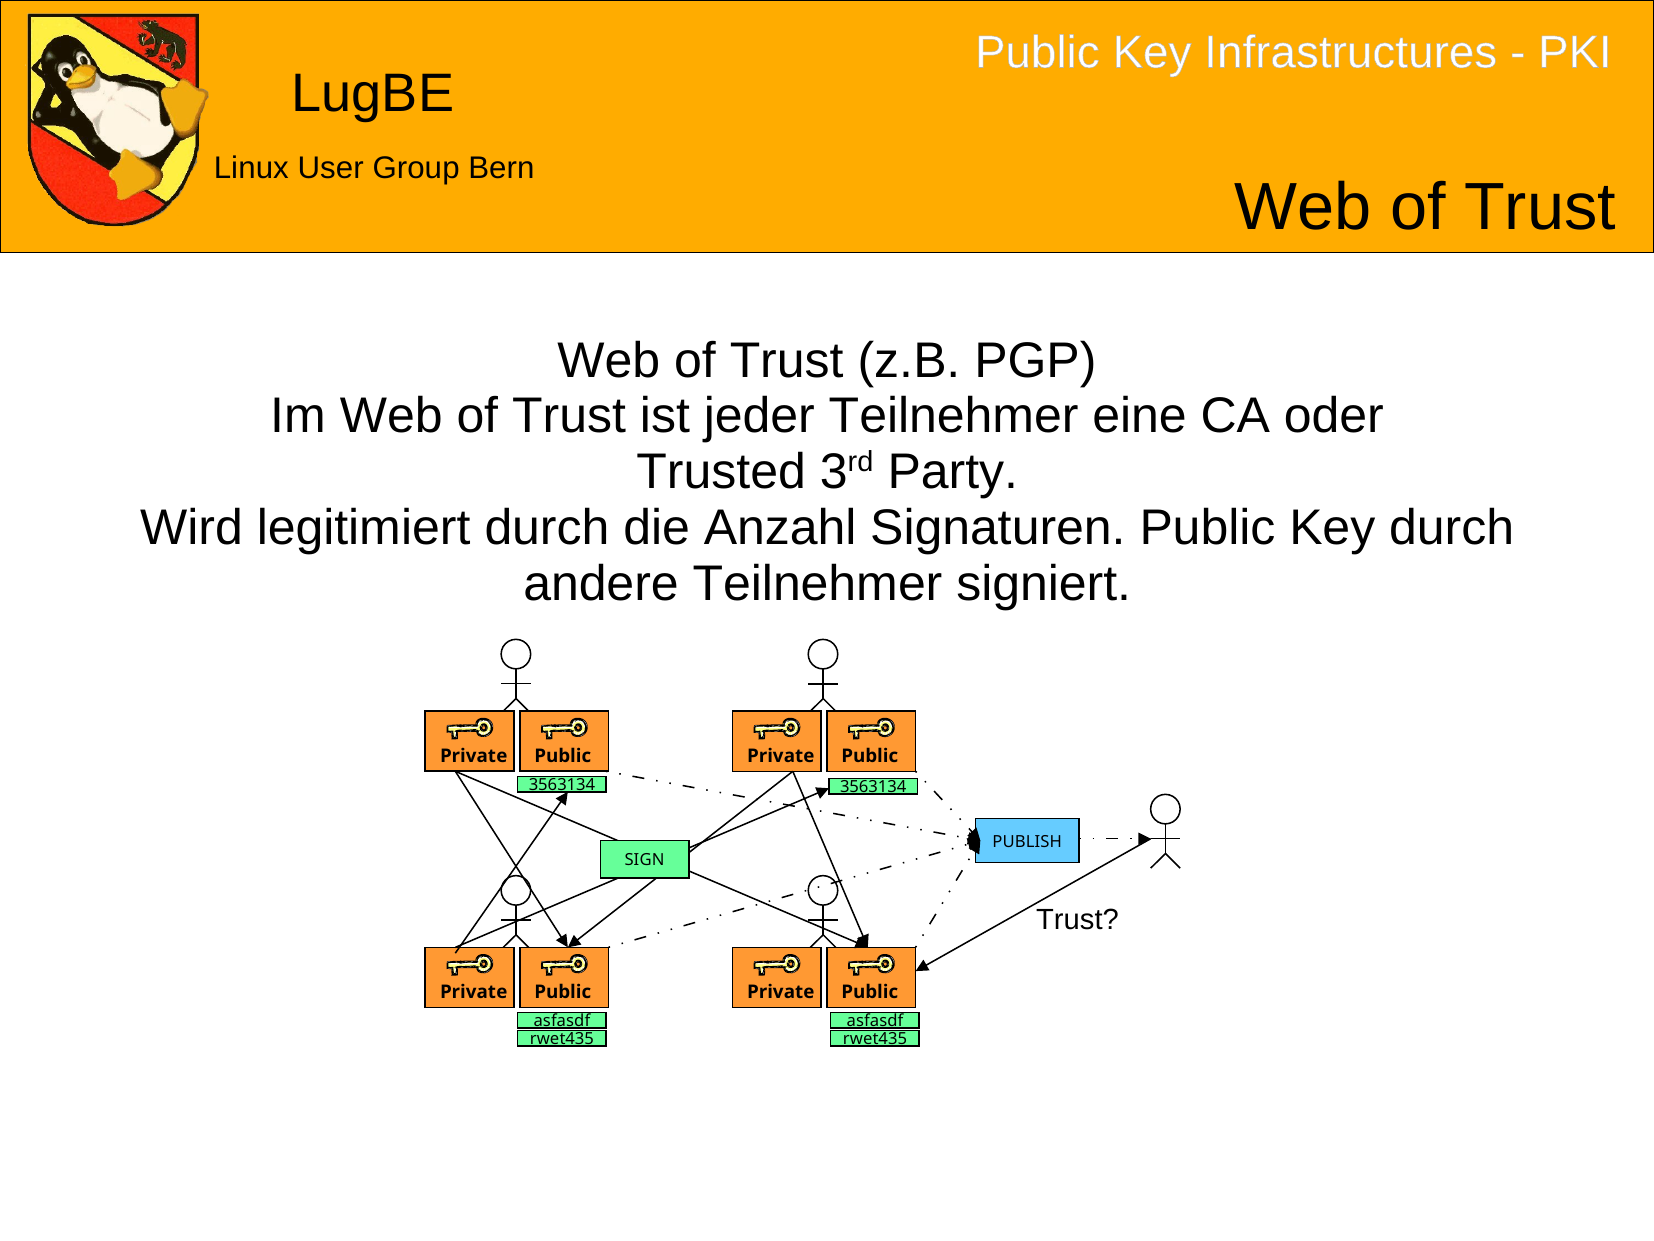

# Web of Trust
Web of Trust (z.B. PGP)
Im Web of Trust ist jeder Teilnehmer eine CA oder
Trusted 3rd Party.
Wird legitimiert durch die Anzahl Signaturen. Public Key durch andere Teilnehmer signiert.
Private
Public
Private
Public
3563134
3563134
PUBLISH
SIGN
Trust?
Private
Public
Private
Public
asfasdf
asfasdf
rwet435
rwet435